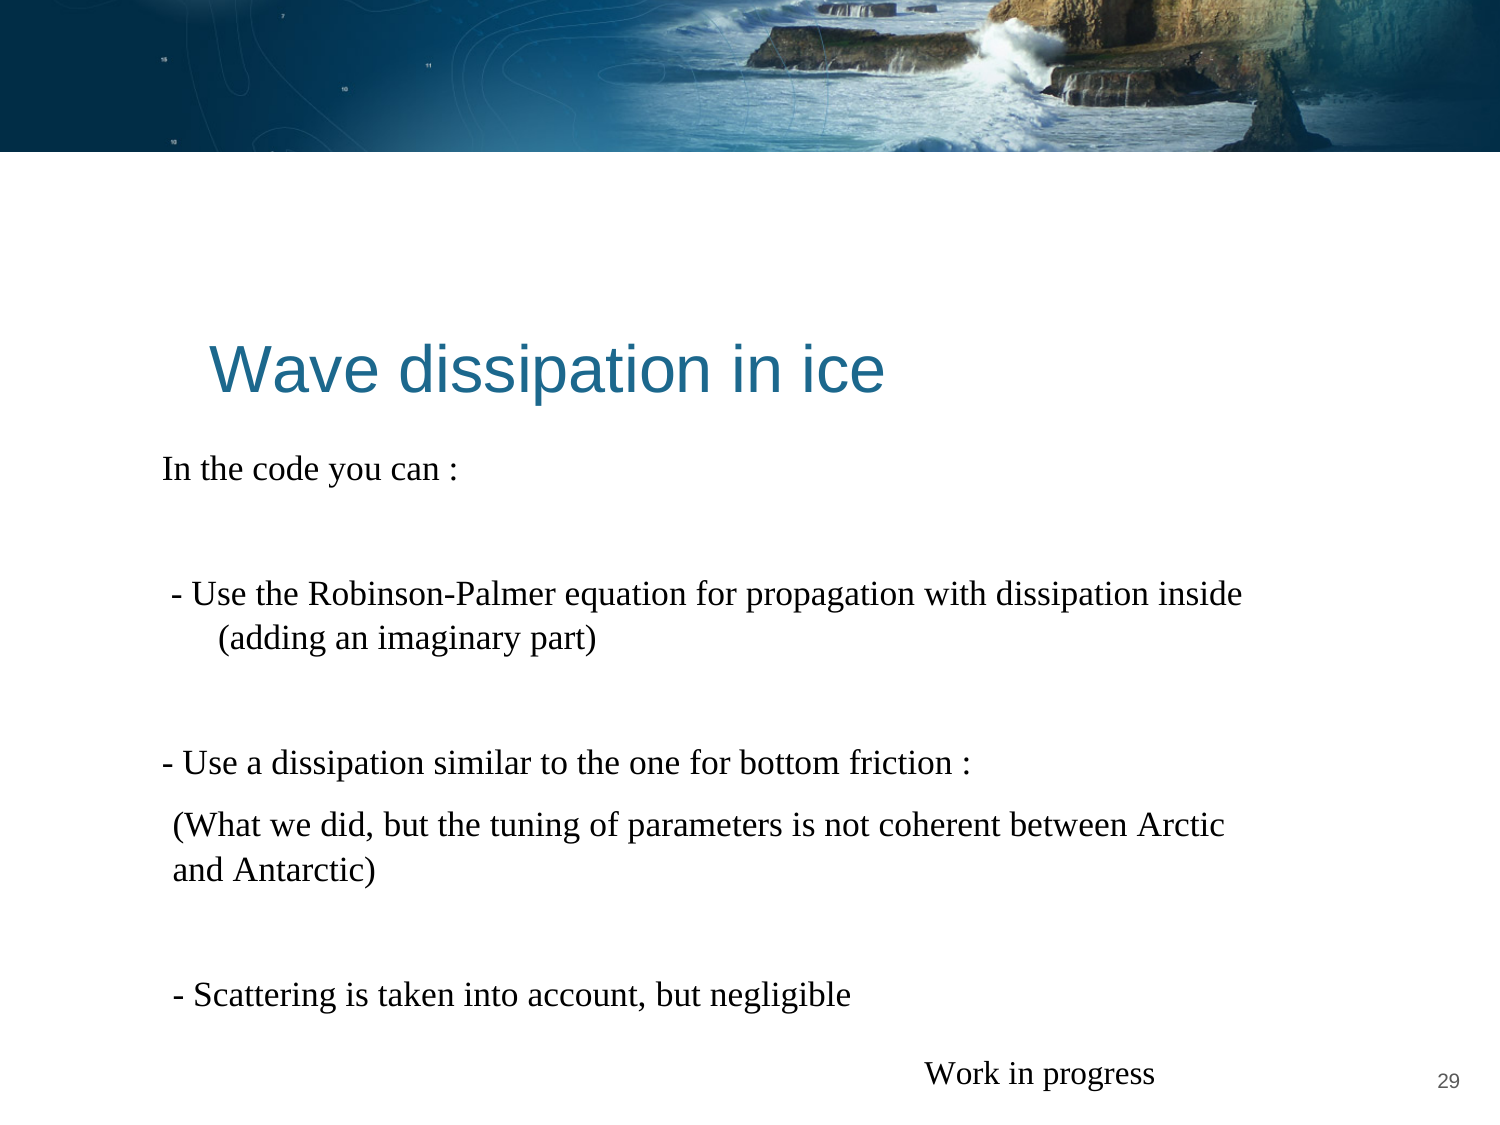

# Wave dissipation in ice
In the code you can :
 - Use the Robinson-Palmer equation for propagation with dissipation inside (adding an imaginary part)
- Use a dissipation similar to the one for bottom friction :
(What we did, but the tuning of parameters is not coherent between Arctic and Antarctic)
- Scattering is taken into account, but negligible
Work in progress